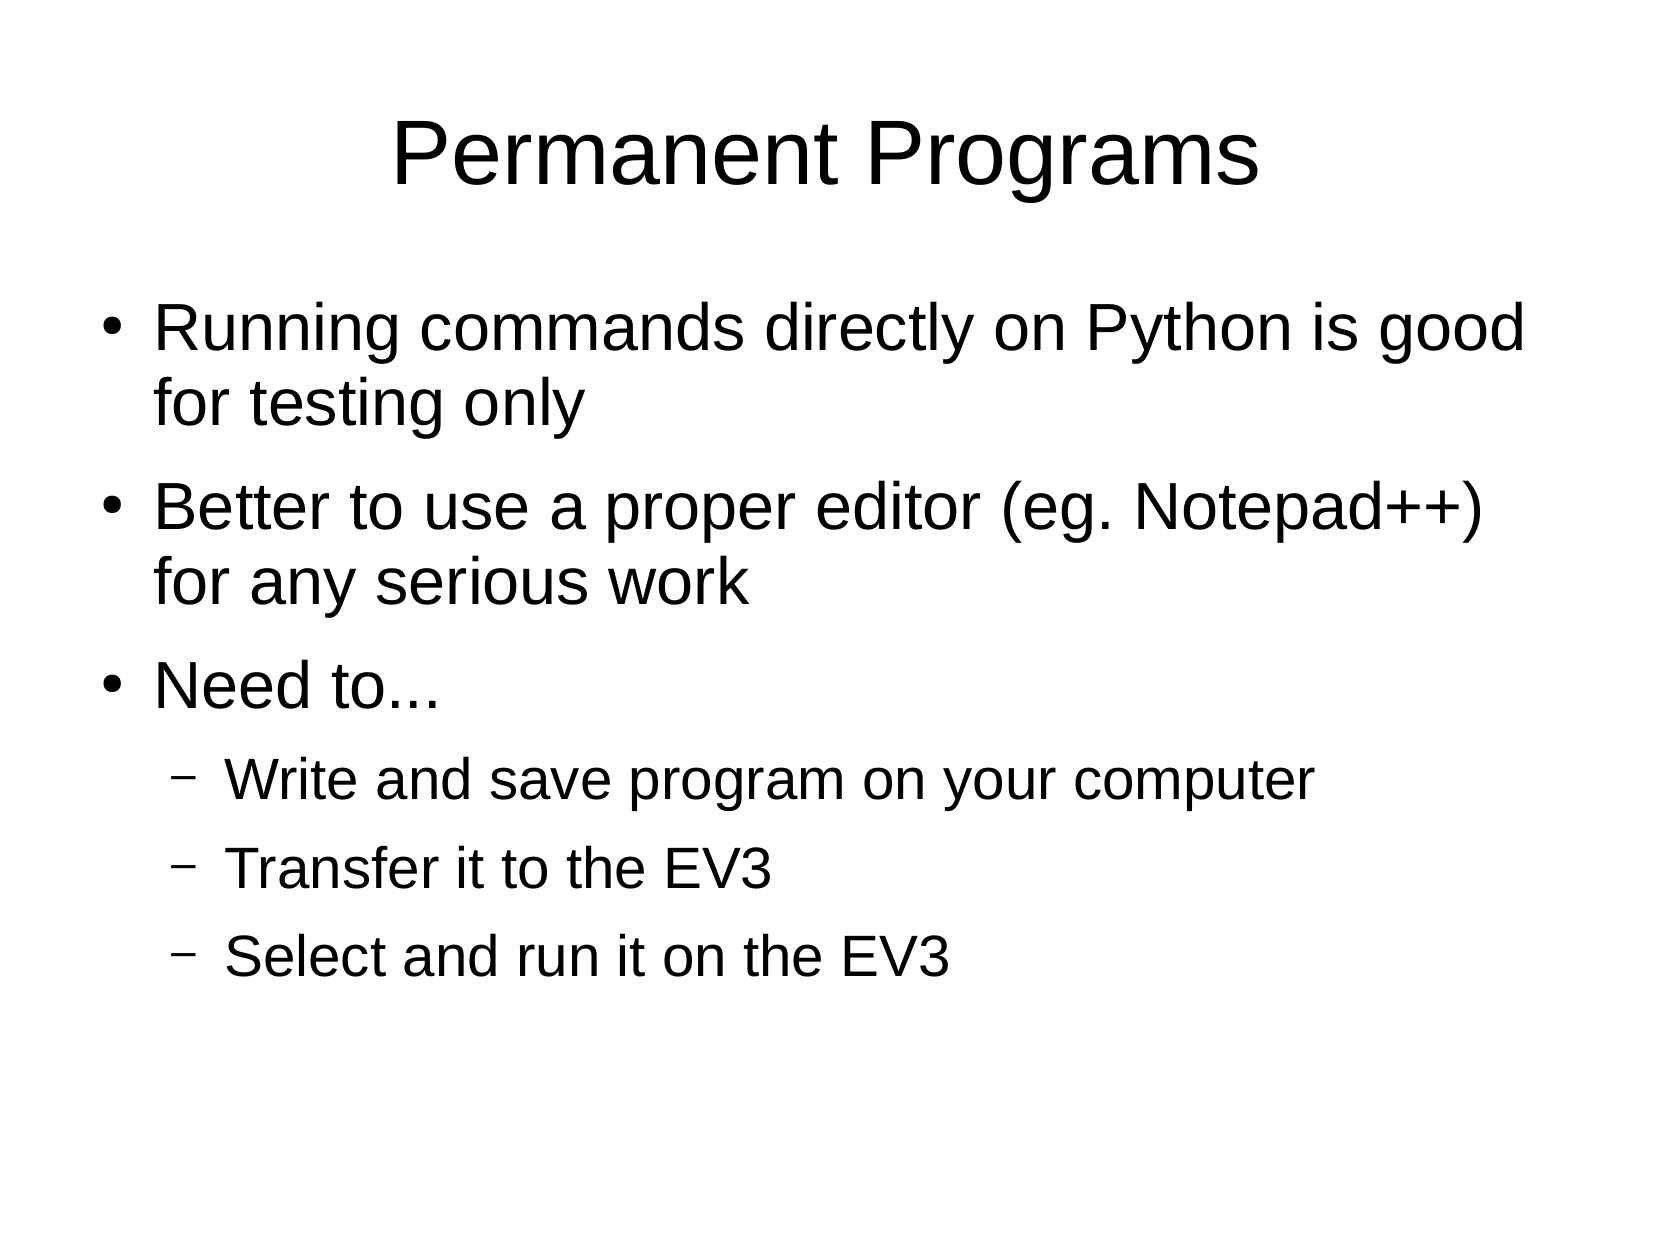

# Permanent Programs
Running commands directly on Python is good for testing only
Better to use a proper editor (eg. Notepad++) for any serious work
Need to...
Write and save program on your computer
Transfer it to the EV3
Select and run it on the EV3